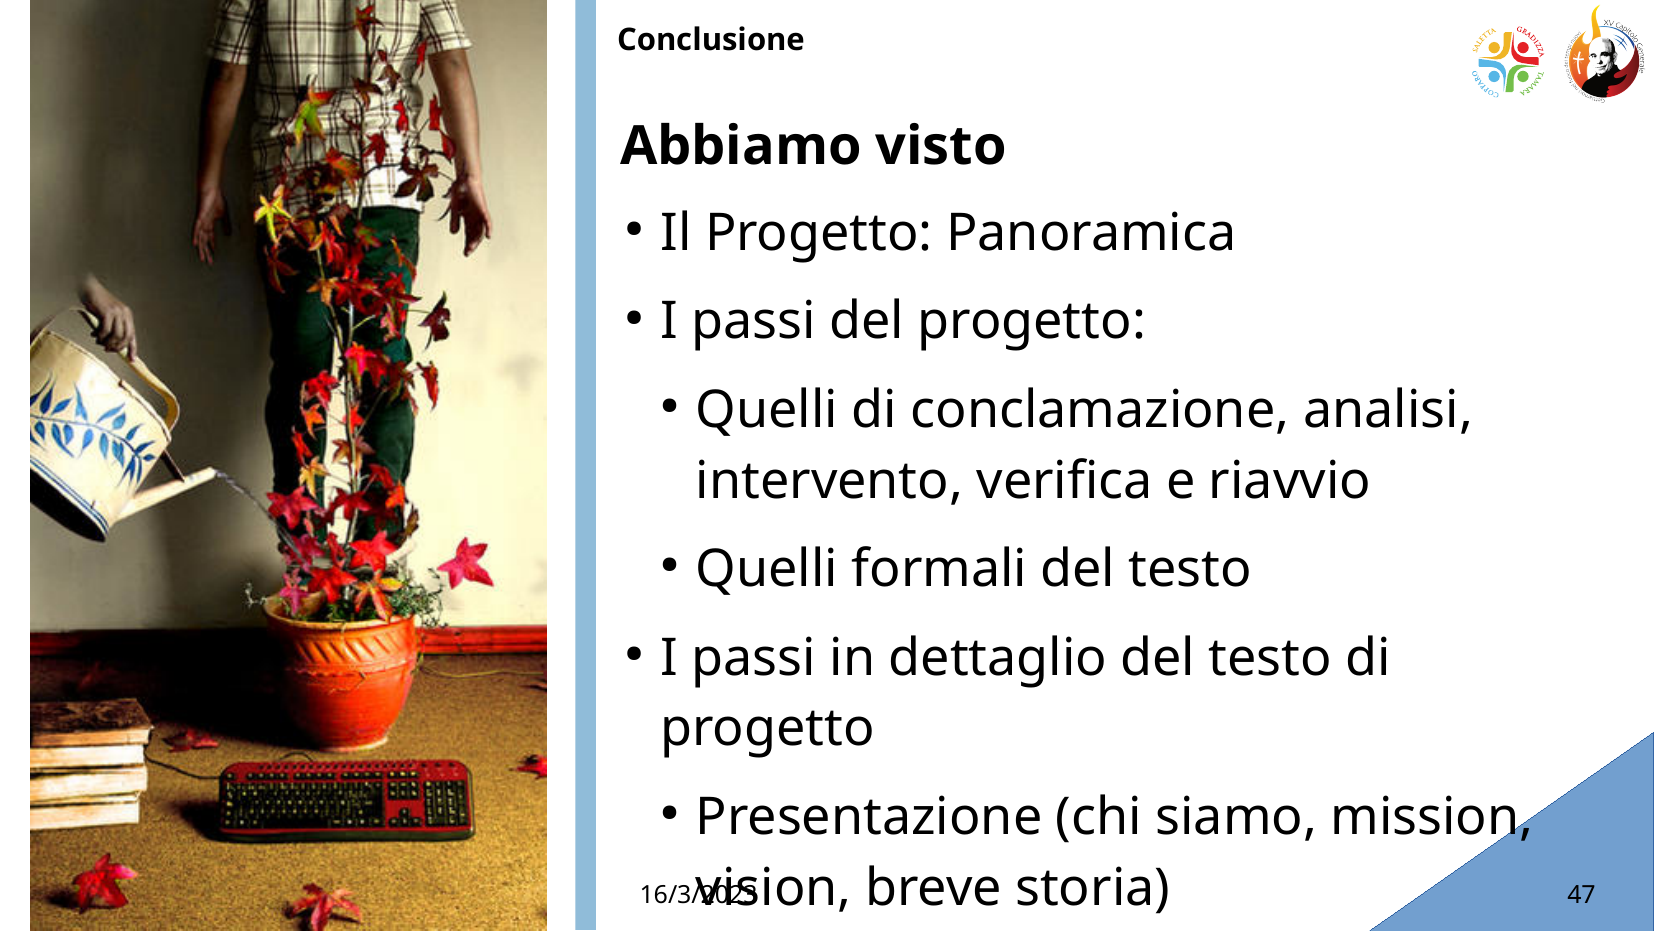

Conclusione
Abbiamo visto
# Il Progetto: Panoramica
I passi del progetto:
Quelli di conclamazione, analisi, intervento, verifica e riavvio
Quelli formali del testo
I passi in dettaglio del testo di progetto
Presentazione (chi siamo, mission, vision, breve storia)